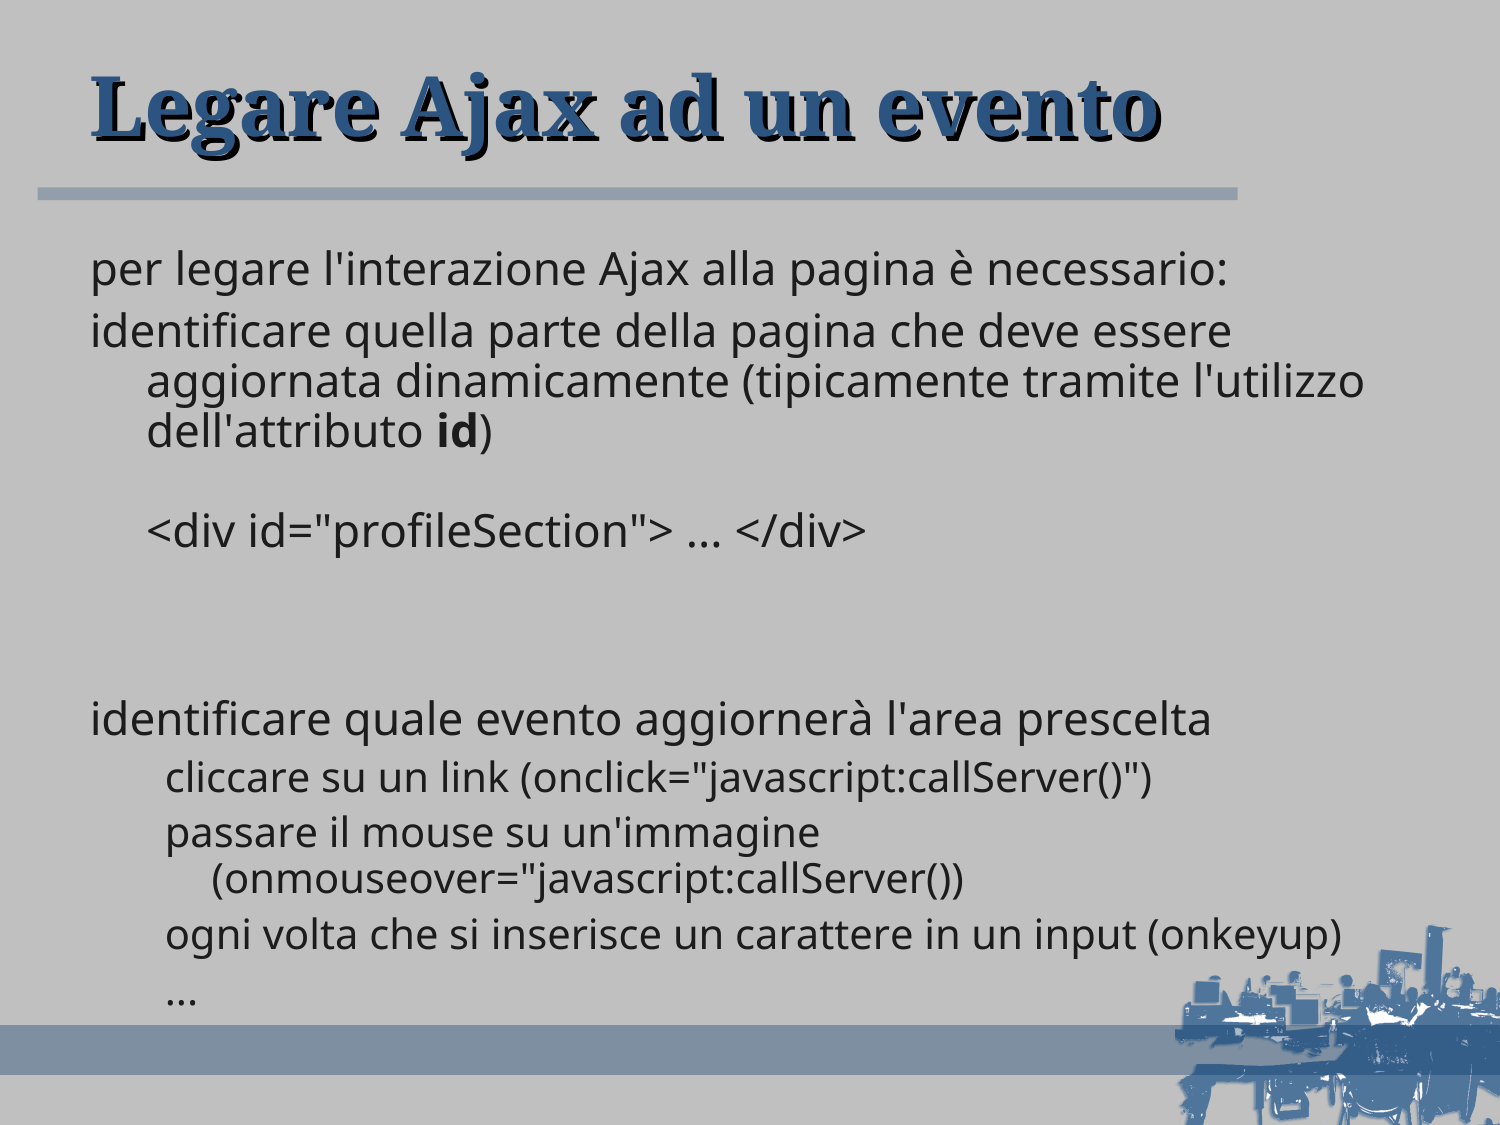

# Legare Ajax ad un evento
per legare l'interazione Ajax alla pagina è necessario:
identificare quella parte della pagina che deve essere aggiornata dinamicamente (tipicamente tramite l'utilizzo dell'attributo id)
<div id="profileSection"> ... </div>
identificare quale evento aggiornerà l'area prescelta
cliccare su un link (onclick="javascript:callServer()")
passare il mouse su un'immagine (onmouseover="javascript:callServer())
ogni volta che si inserisce un carattere in un input (onkeyup)
...